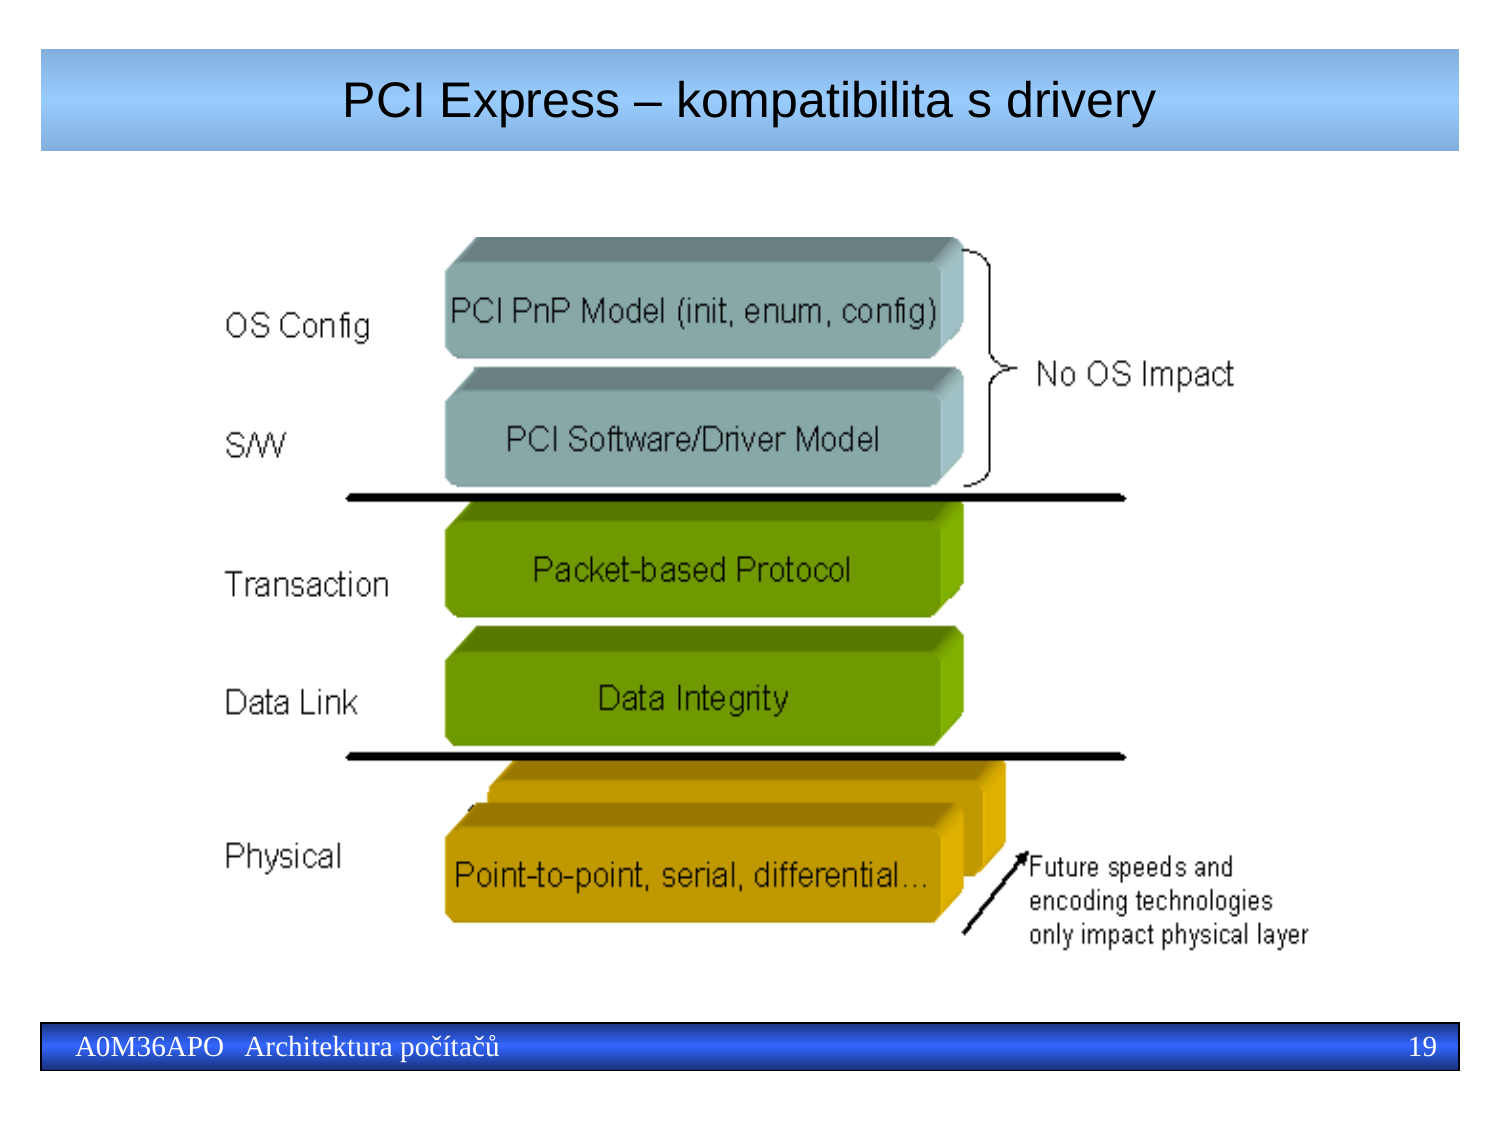

# PCI Express – kompatibilita s drivery
A0M36APO Architektura počítačů
19